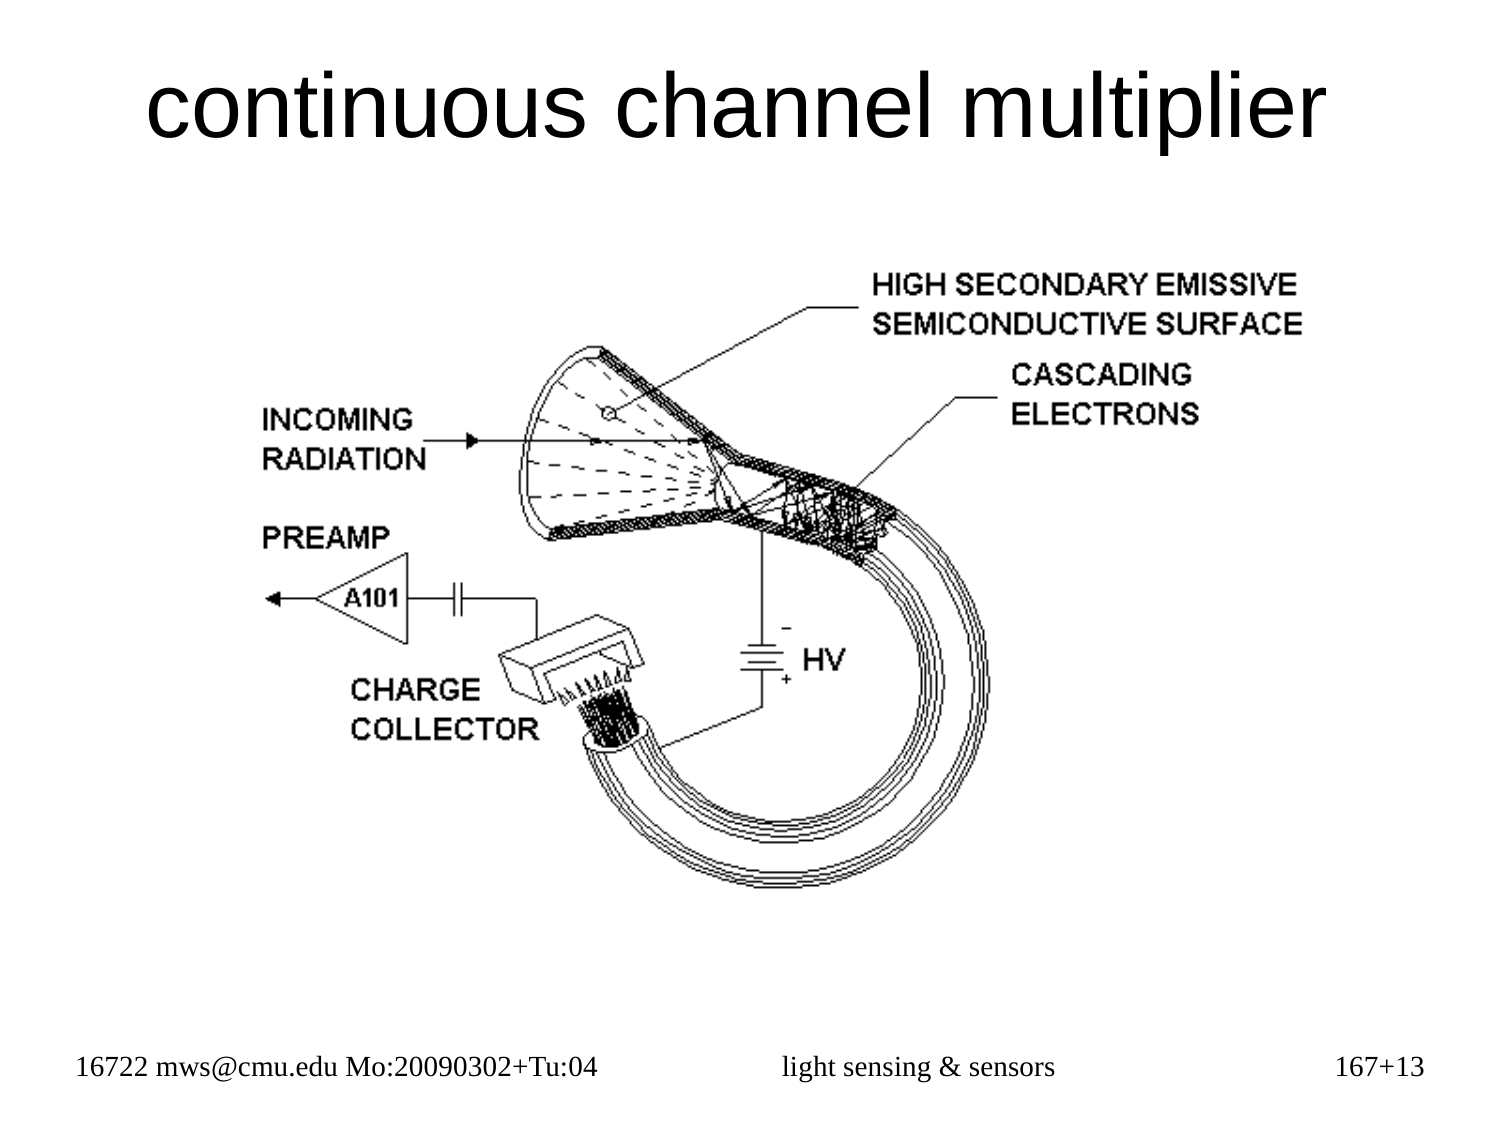

# continuous channel multiplier
16722 mws@cmu.edu Mo:20090302+Tu:04
light sensing & sensors
13